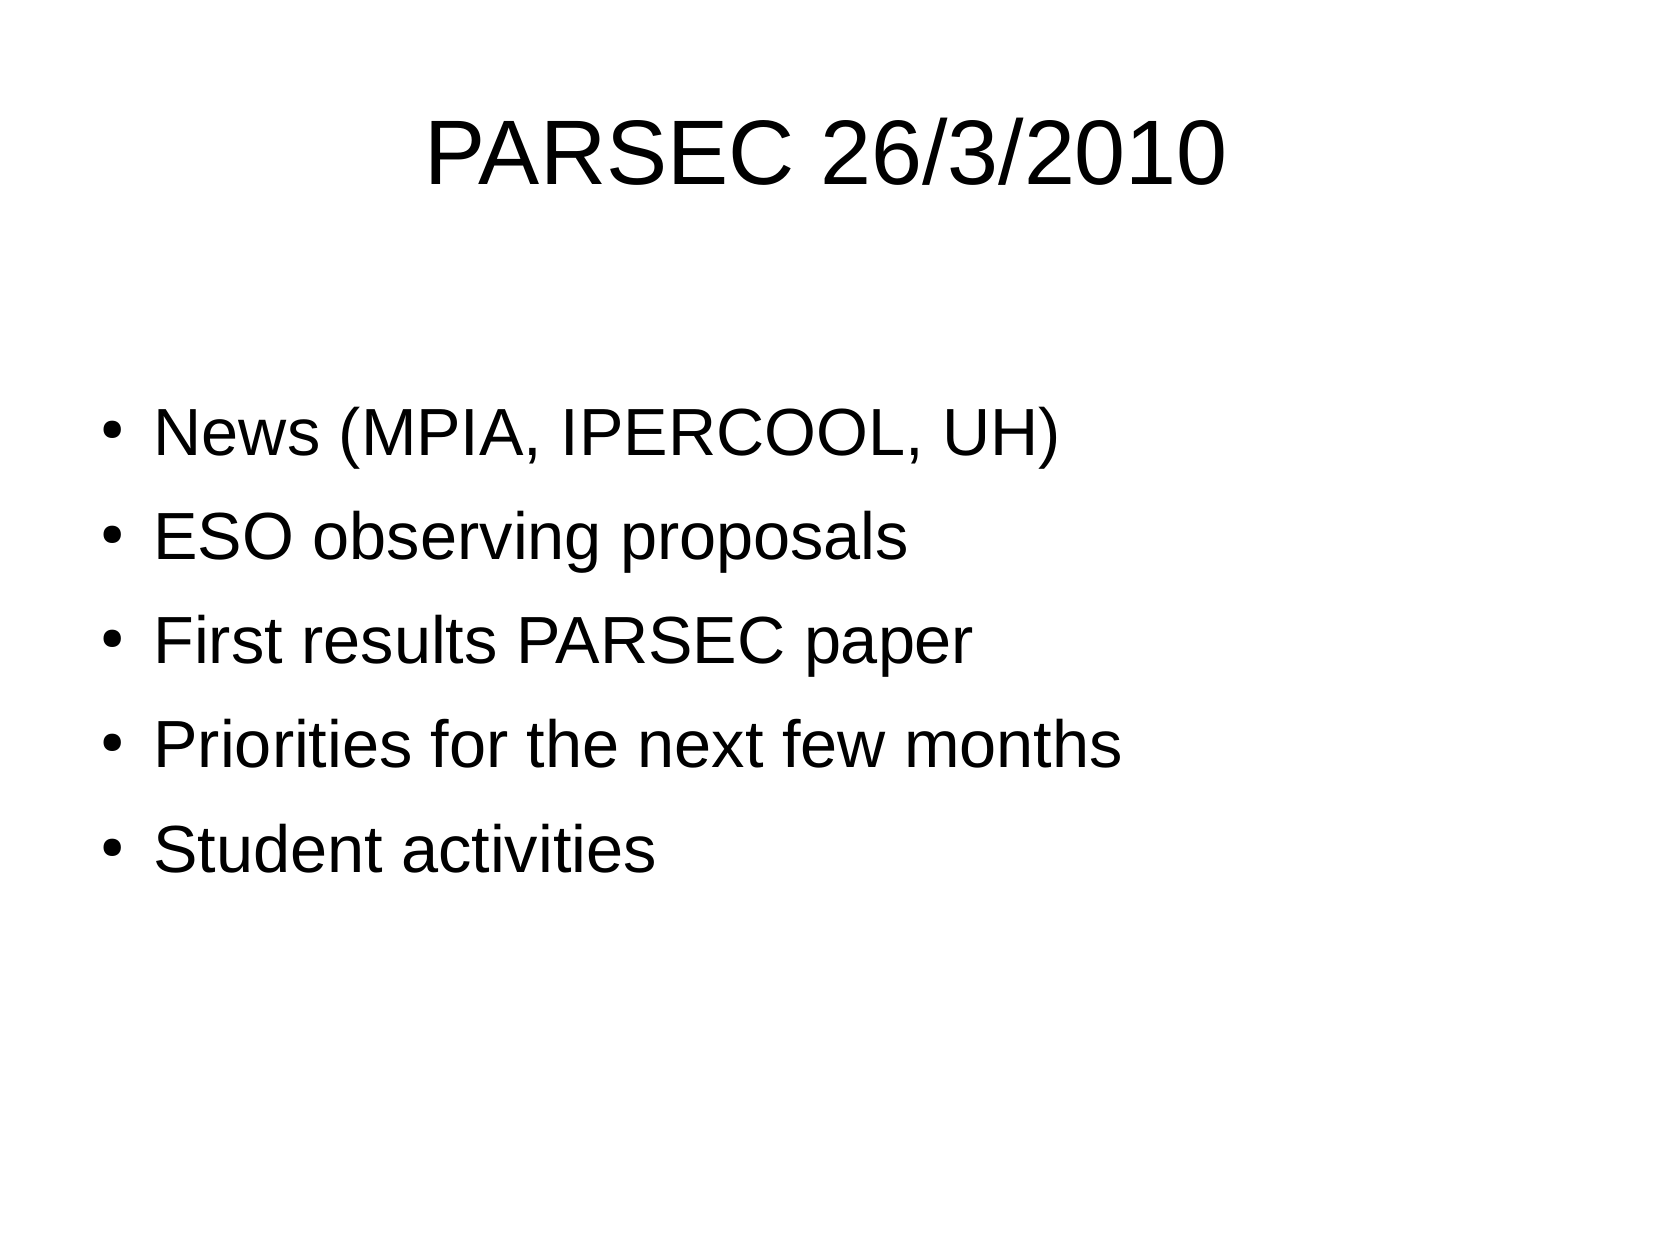

# PARSEC 26/3/2010
News (MPIA, IPERCOOL, UH)
ESO observing proposals
First results PARSEC paper
Priorities for the next few months
Student activities